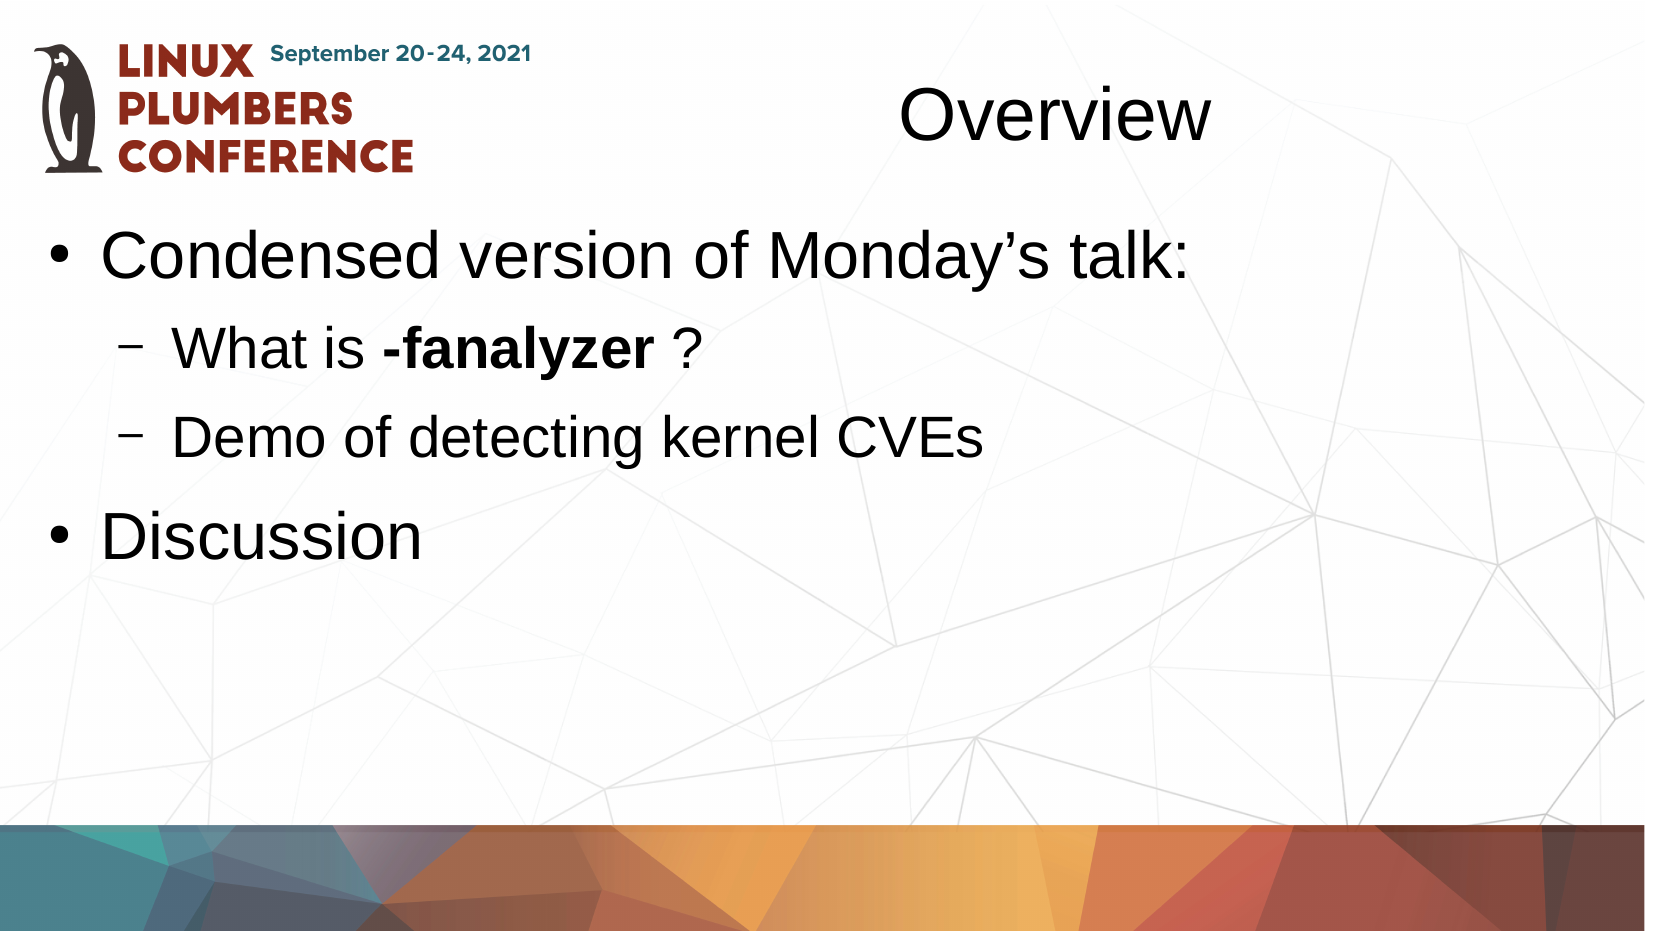

# Overview
Condensed version of Monday’s talk:
What is -fanalyzer ?
Demo of detecting kernel CVEs
Discussion